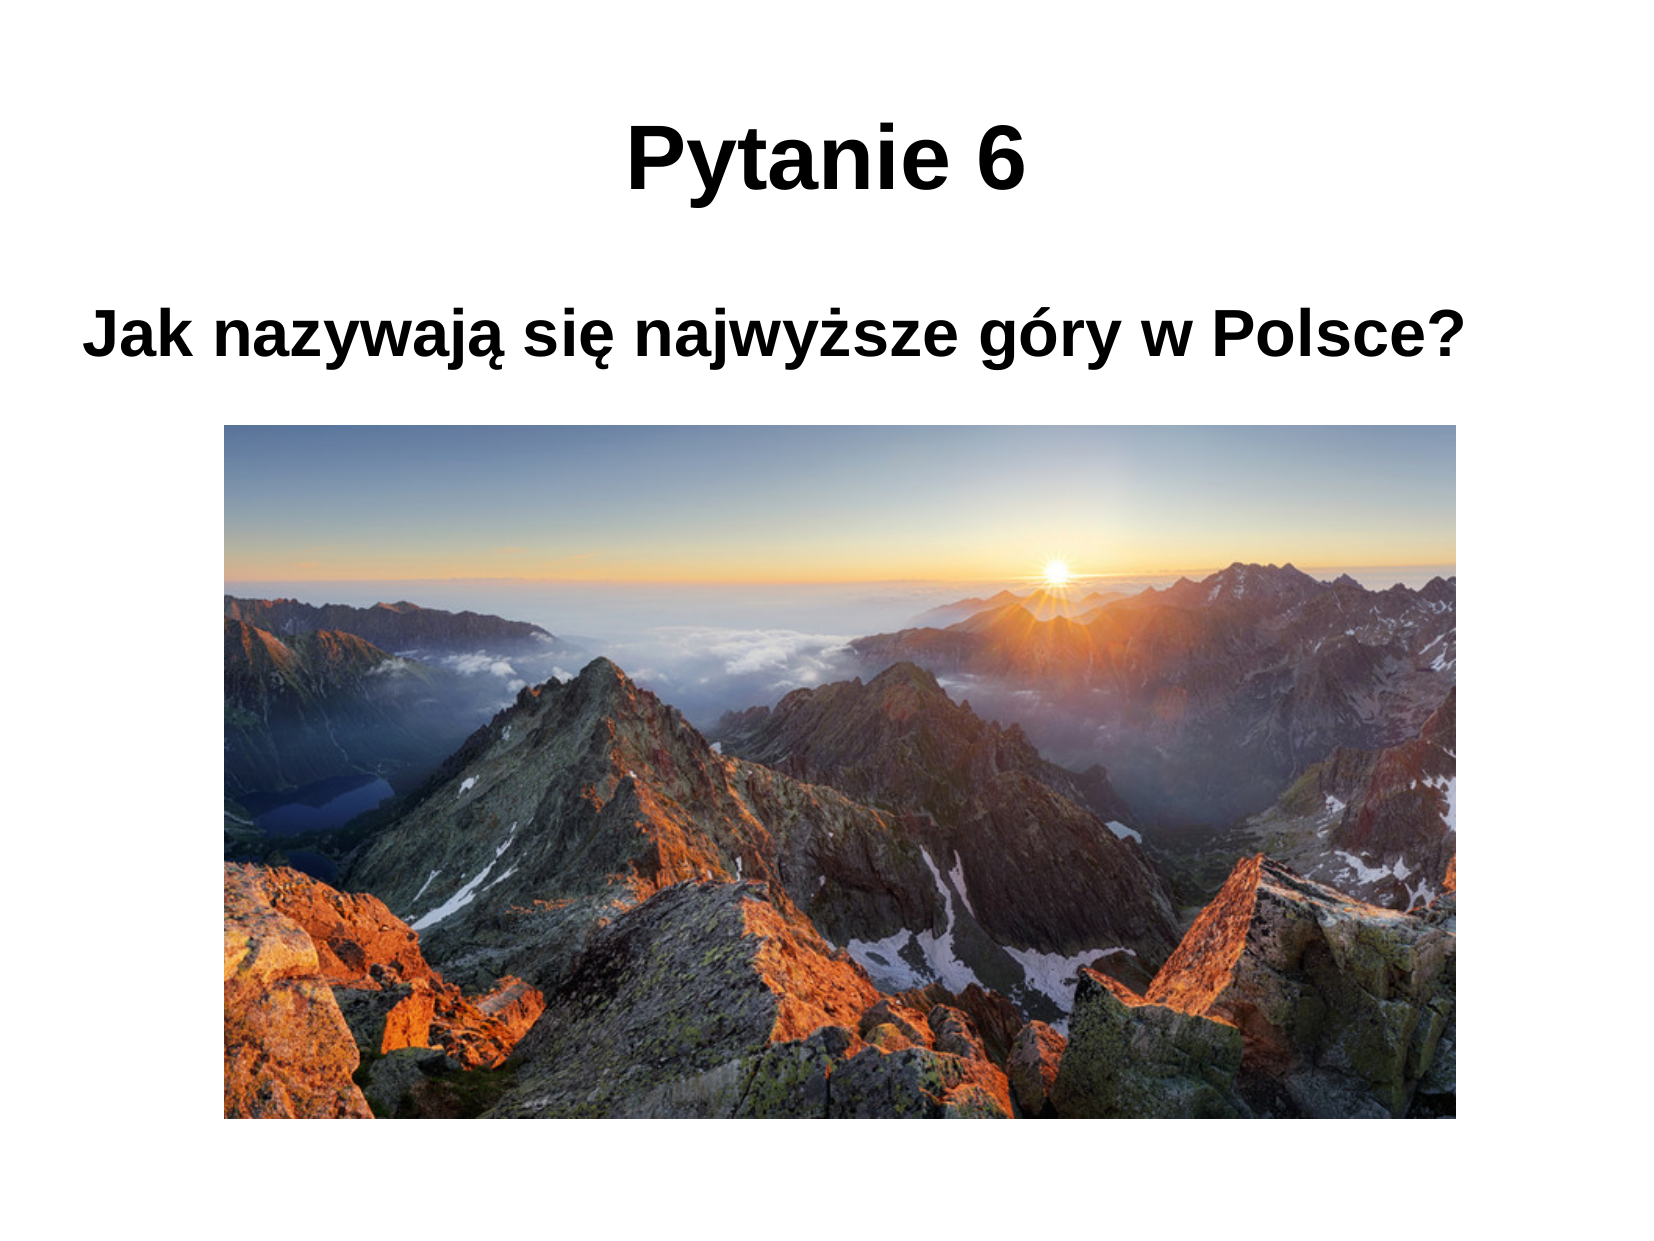

# Pytanie 6
Jak nazywają się najwyższe góry w Polsce?